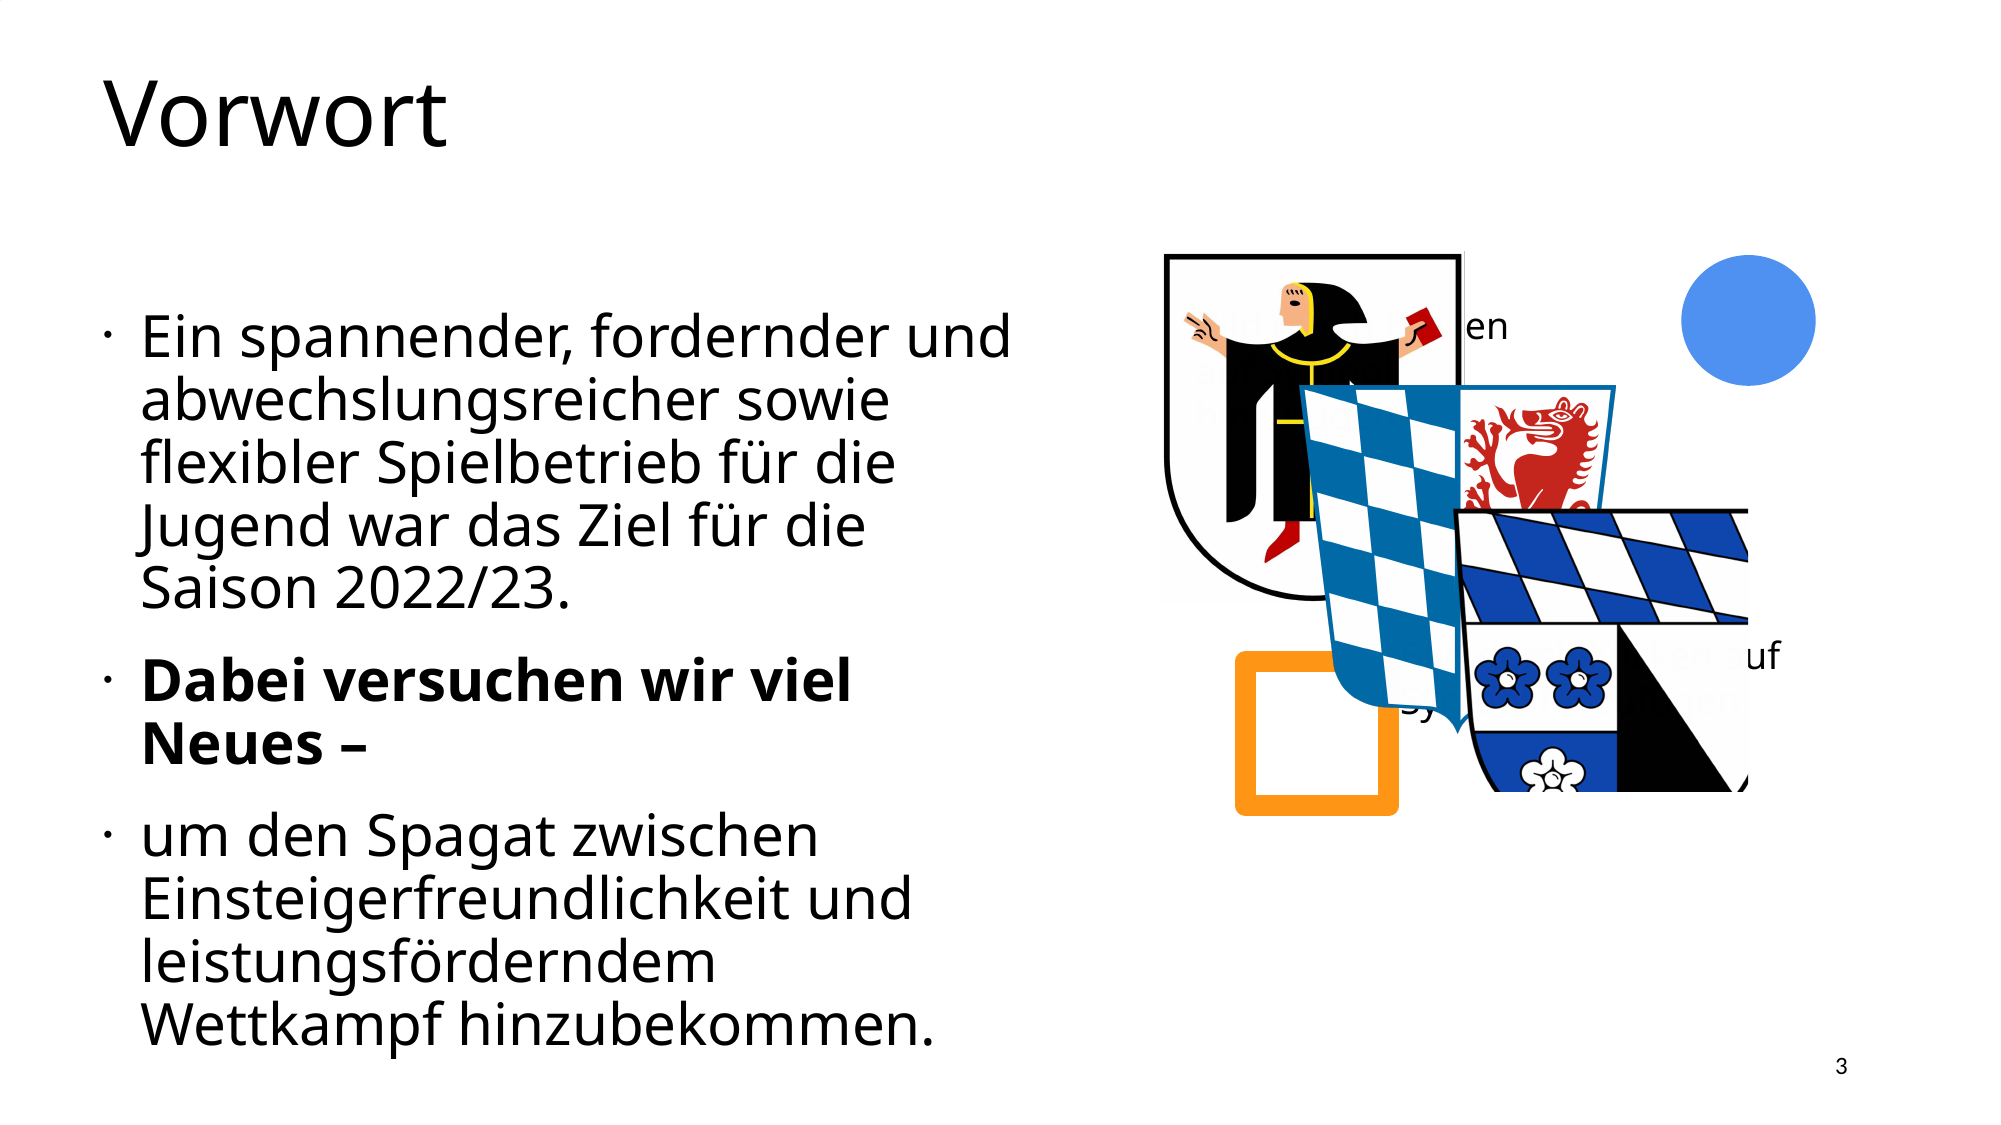

# Vorwort
Ein spannender, fordernder und abwechslungsreicher sowie flexibler Spielbetrieb für die Jugend war das Ziel für die Saison 2022/23.
Dabei versuchen wir viel Neues –
um den Spagat zwischen Einsteigerfreundlichkeit und leistungsförderndem Wettkampf hinzubekommen.